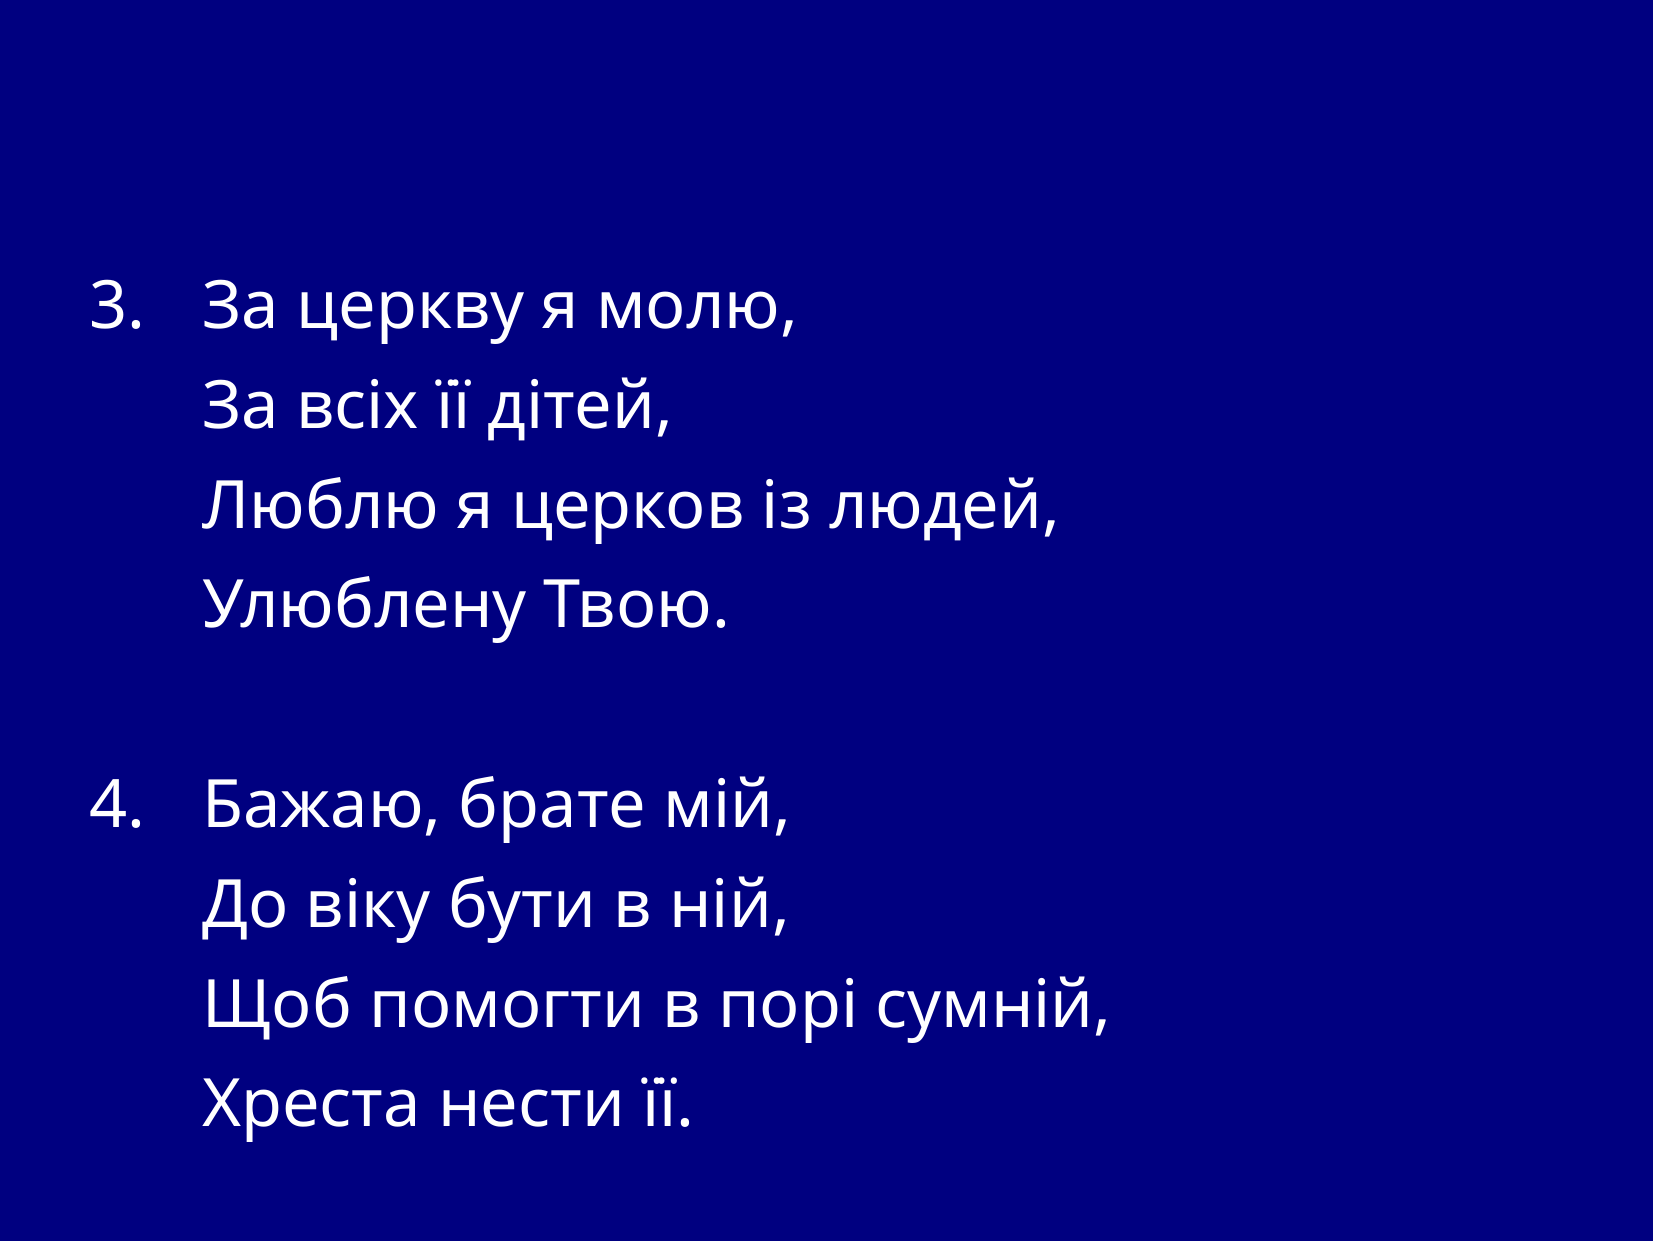

3.	За церкву я молю,
	За всіх її дітей,
	Люблю я церков із людей,
	Улюблену Твою.
4.	Бажаю, брате мій,
	До віку бути в ній,
	Щоб помогти в порі сумній,
	Хреста нести її.